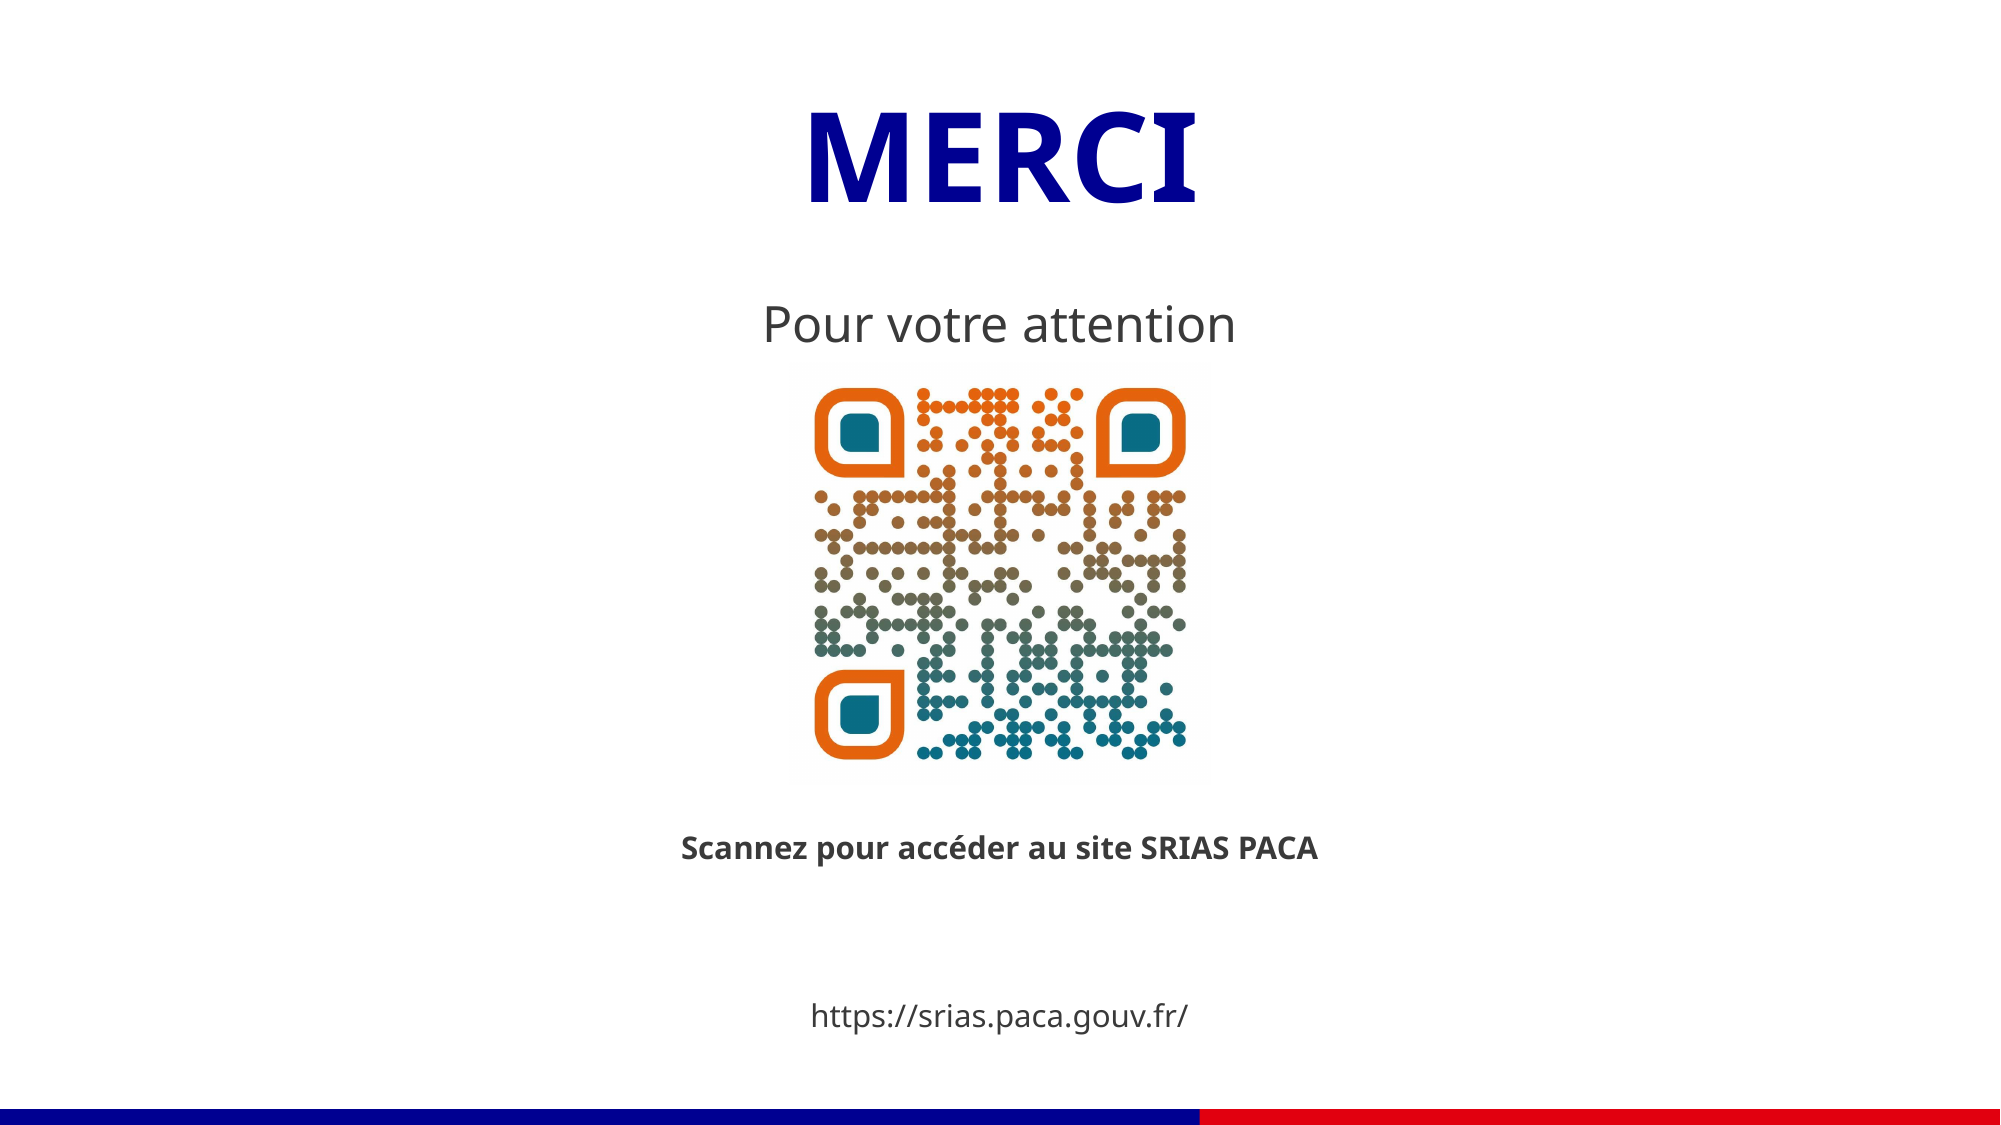

MERCI
Pour votre attention
Scannez pour accéder au site SRIAS PACA
https://srias.paca.gouv.fr/